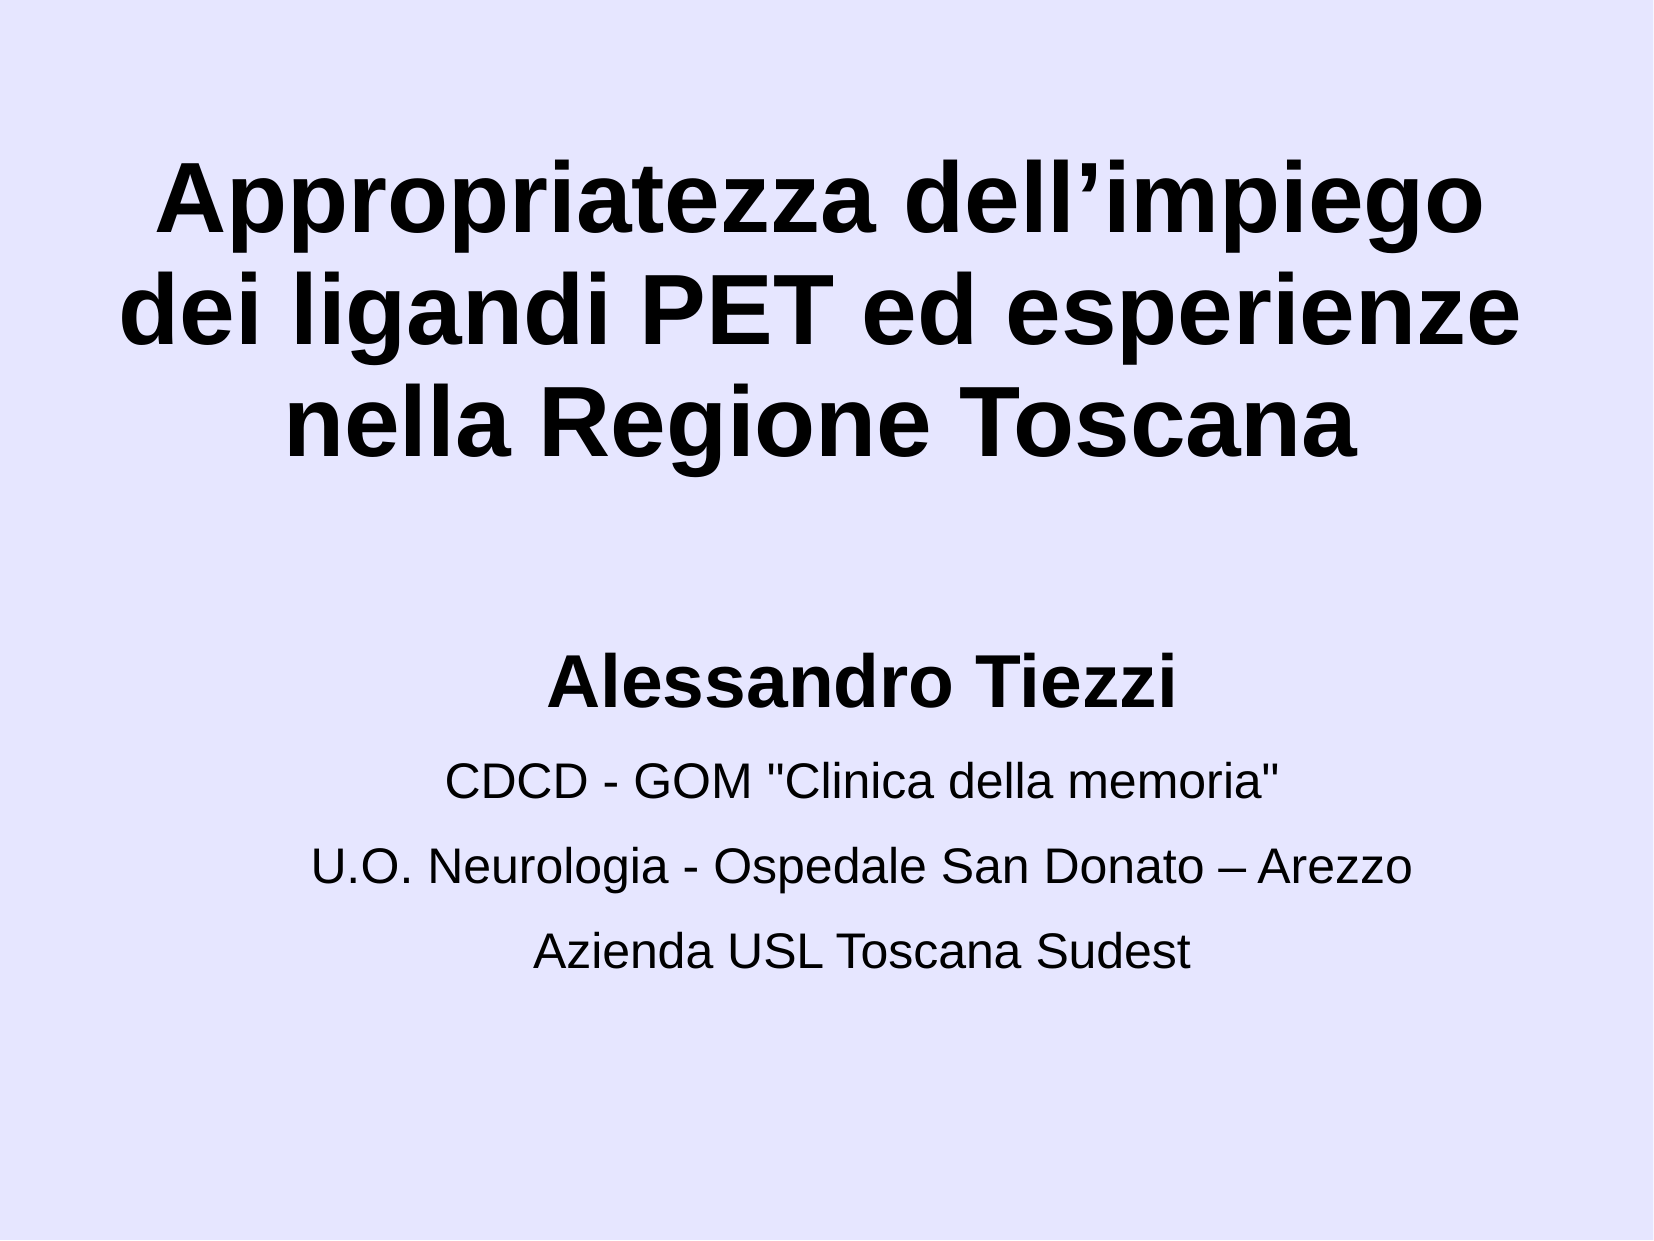

# Appropriatezza dell’impiego dei ligandi PET ed esperienze nella Regione Toscana
Alessandro Tiezzi
CDCD - GOM "Clinica della memoria"
U.O. Neurologia - Ospedale San Donato – Arezzo
Azienda USL Toscana Sudest